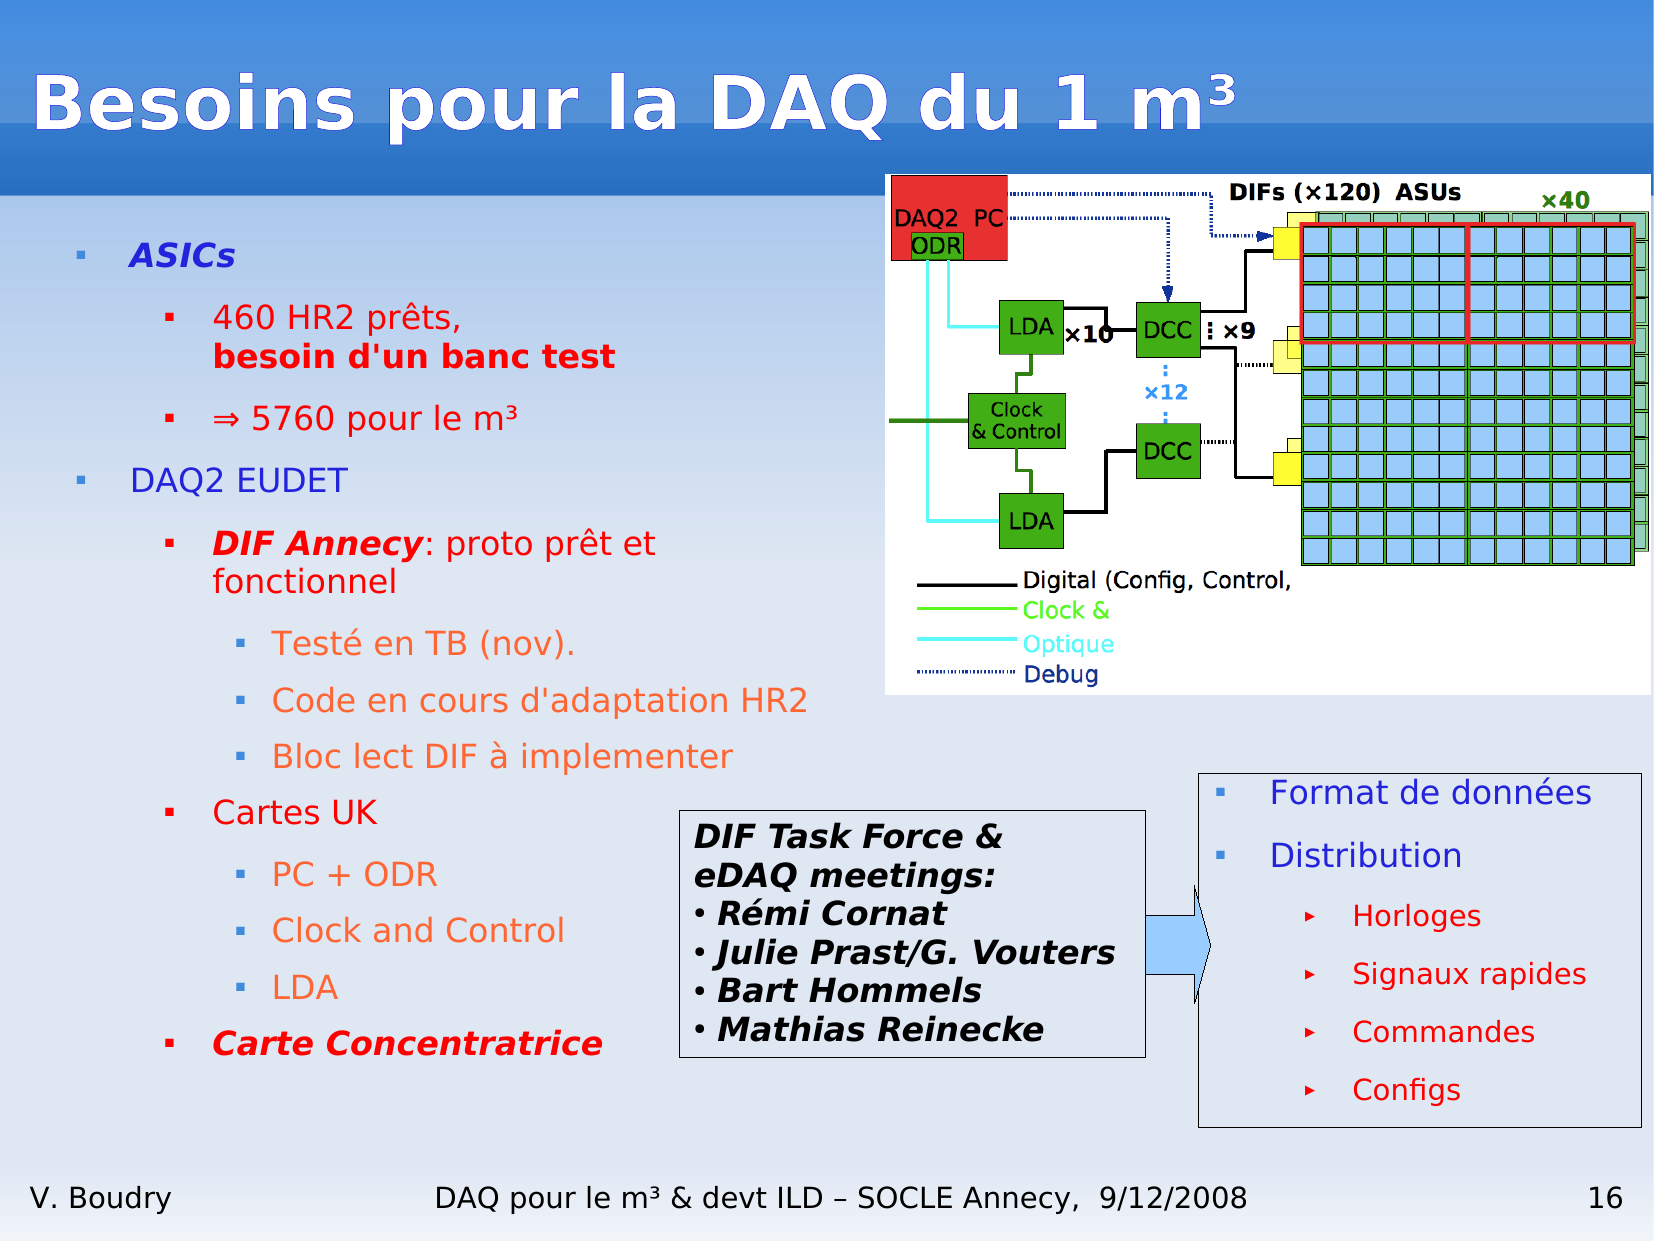

# Besoins pour la DAQ du 1 m³
ASICs
460 HR2 prêts,
besoin d'un banc test
⇒ 5760 pour le m³
DAQ2 EUDET
DIF Annecy: proto prêt et fonctionnel
Testé en TB (nov).
Code en cours d'adaptation HR2
Bloc lect DIF à implementer
Cartes UK
PC + ODR
Clock and Control
LDA
Carte Concentratrice
Format de données
Distribution
Horloges
Signaux rapides
Commandes
Configs
DIF Task Force &
eDAQ meetings:
 Rémi Cornat
 Julie Prast/G. Vouters
 Bart Hommels
 Mathias Reinecke
DAQ pour le m³ & devt ILD – SOCLE Annecy, 9/12/2008
16